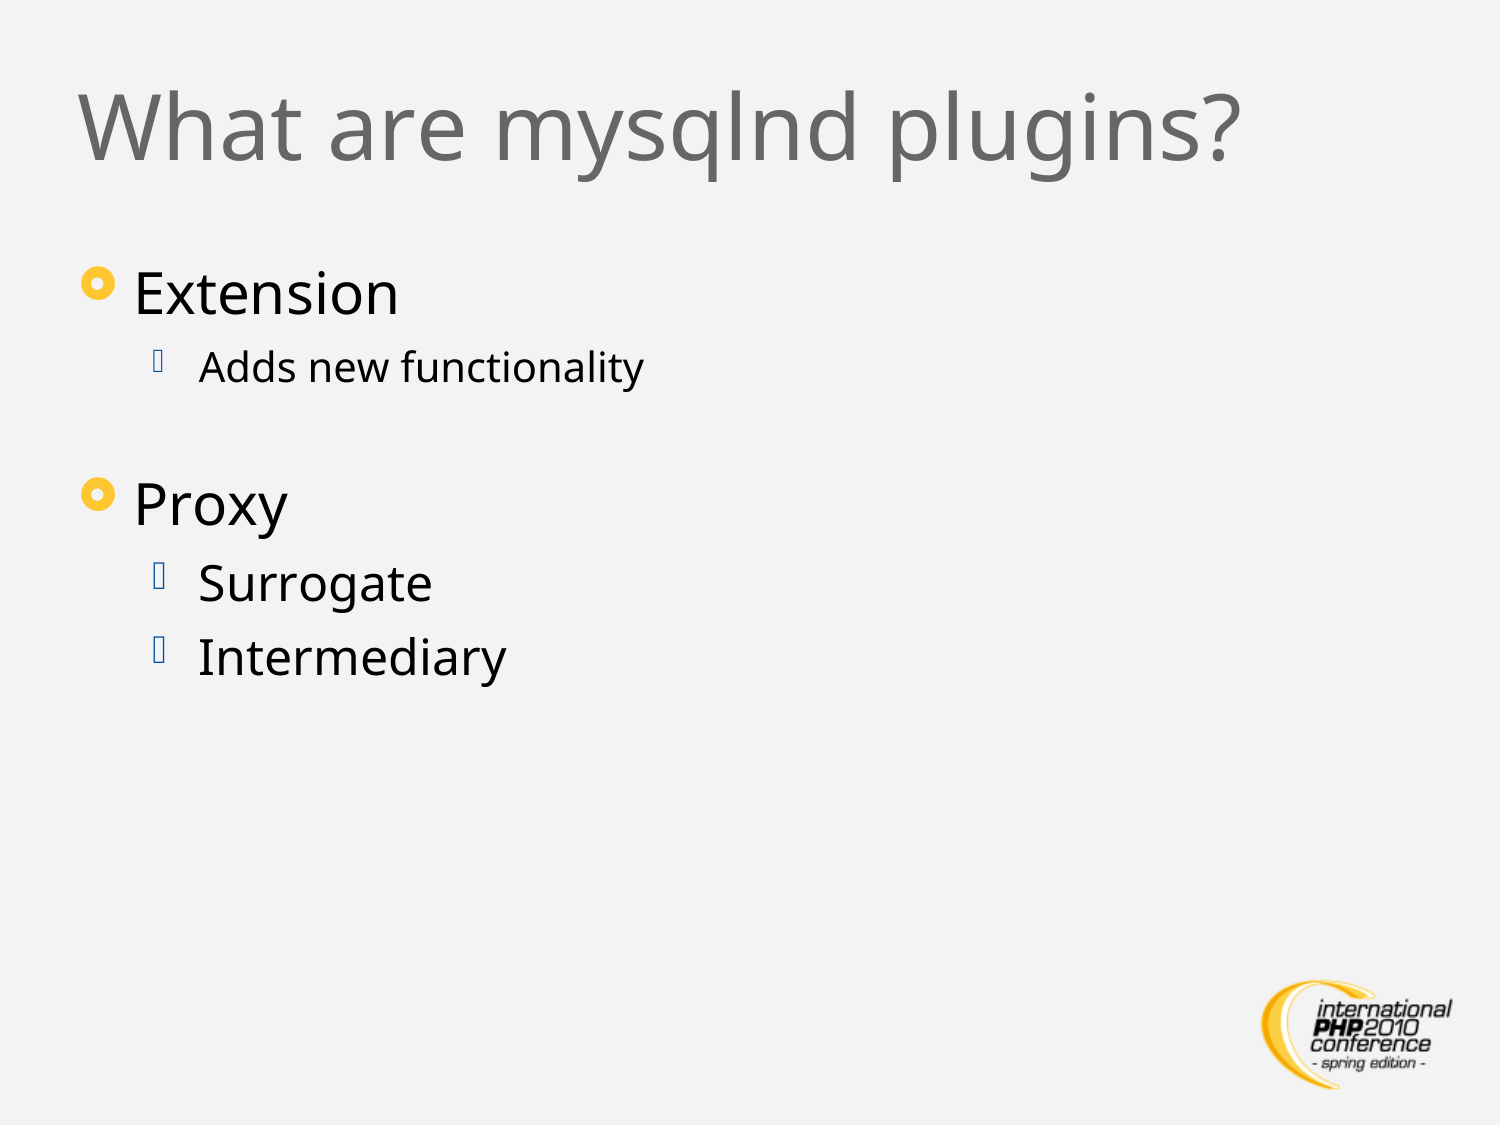

# What are mysqlnd plugins?
Extension
Adds new functionality
Proxy
Surrogate
Intermediary